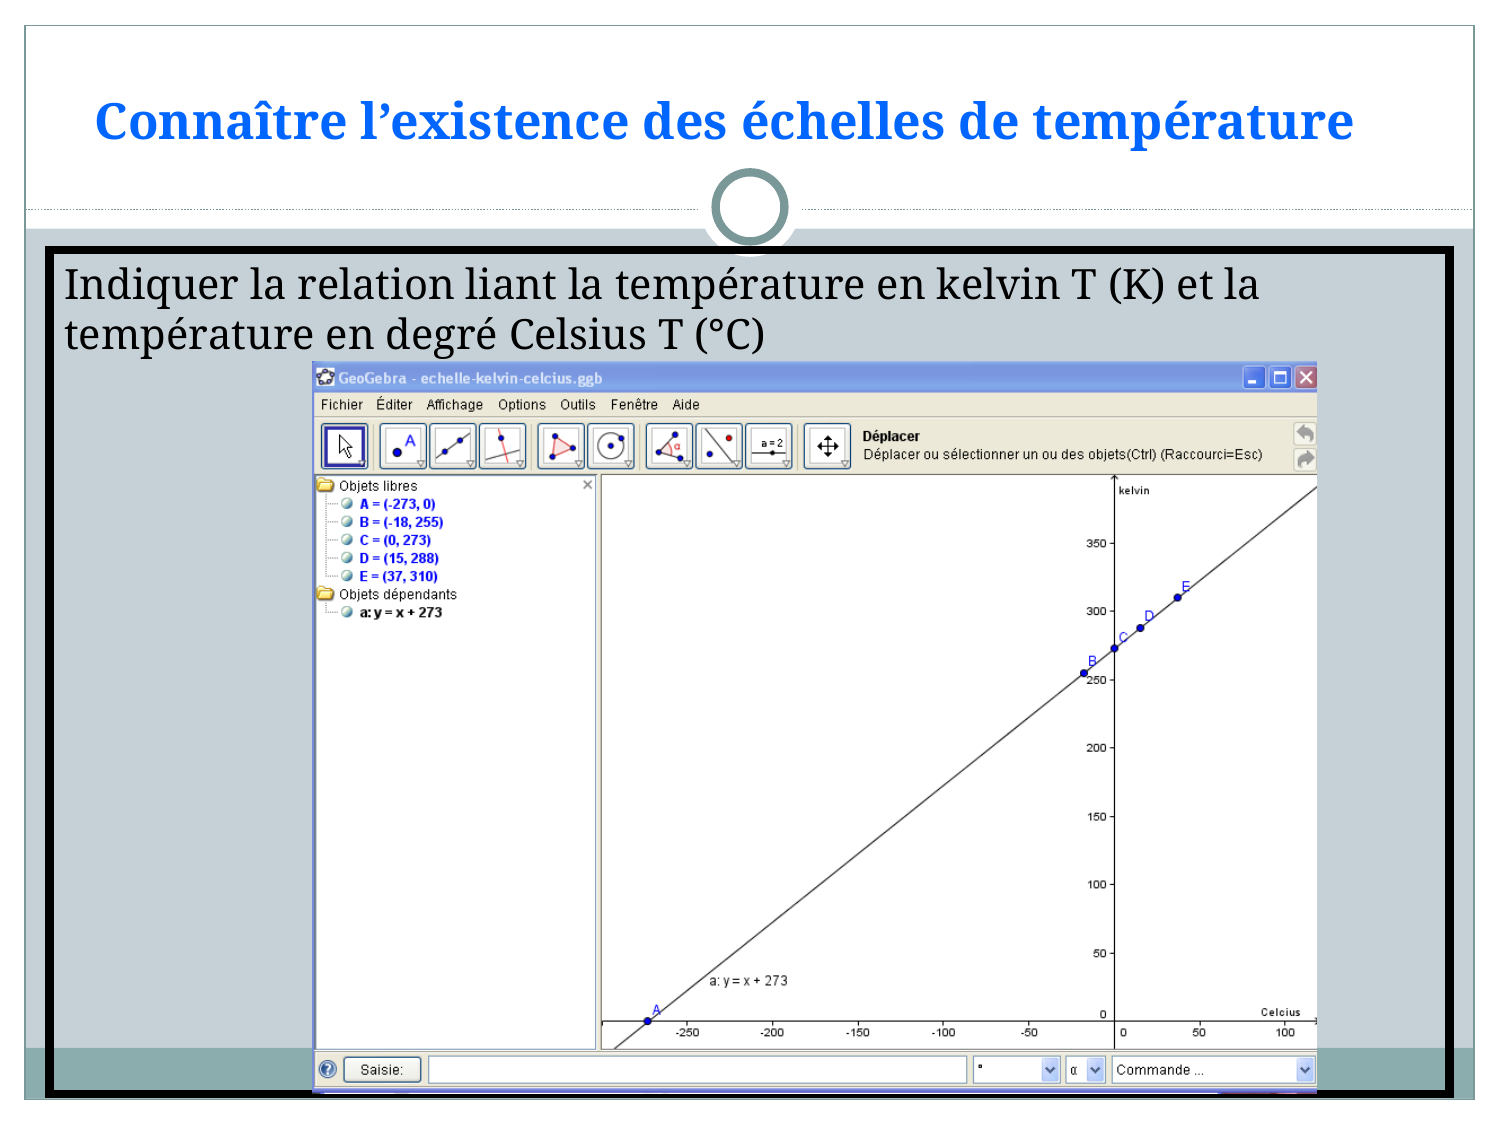

# Connaître l’existence des échelles de température
| Indiquer la relation liant la température en kelvin T (K) et la température en degré Celsius T (°C) |
| --- |